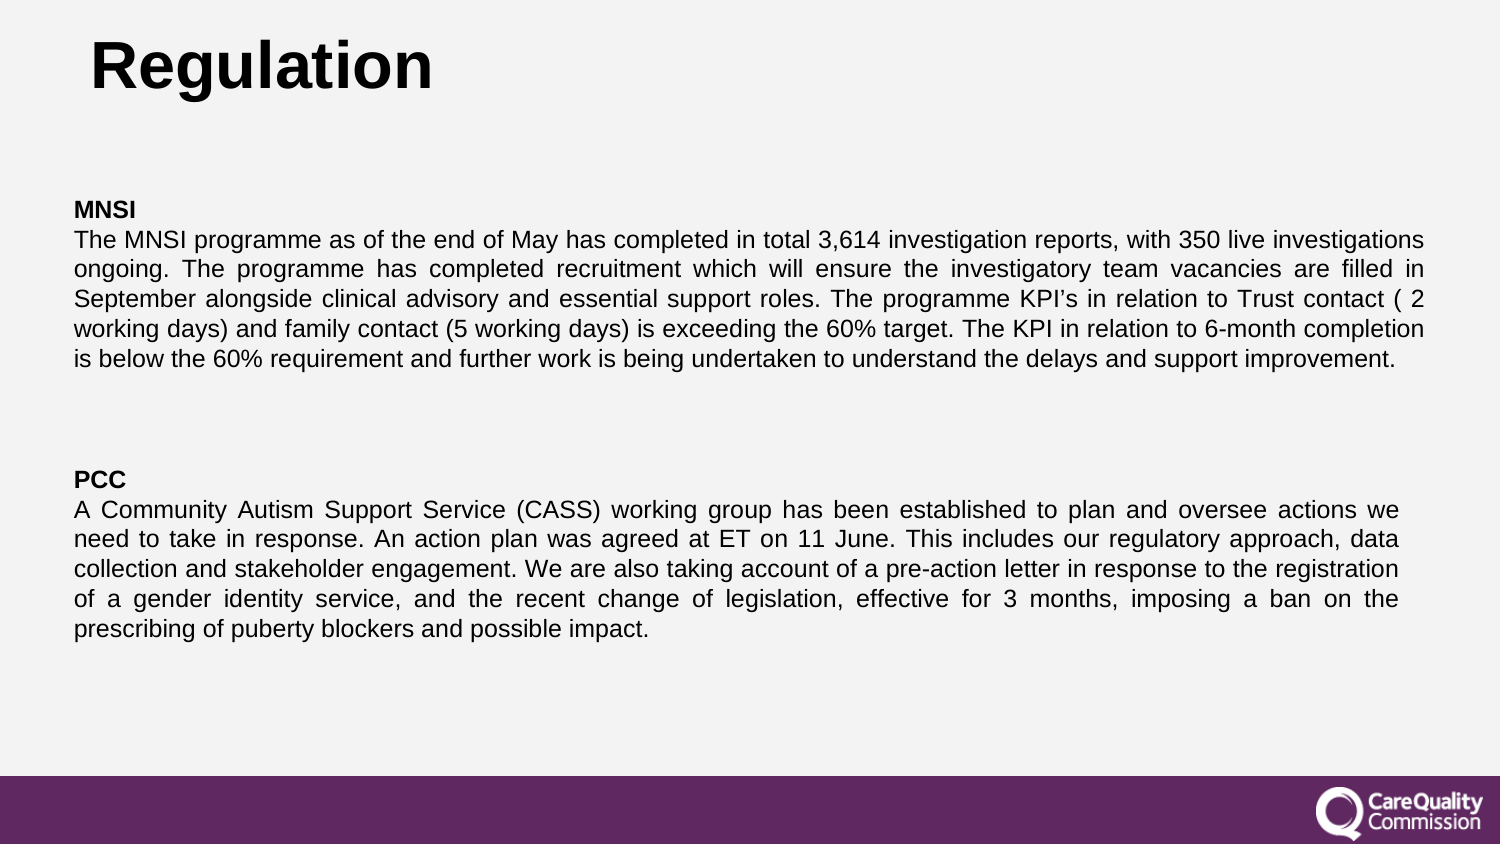

# Regulation
MNSI
The MNSI programme as of the end of May has completed in total 3,614 investigation reports, with 350 live investigations ongoing. The programme has completed recruitment which will ensure the investigatory team vacancies are filled in September alongside clinical advisory and essential support roles. The programme KPI’s in relation to Trust contact ( 2 working days) and family contact (5 working days) is exceeding the 60% target. The KPI in relation to 6-month completion is below the 60% requirement and further work is being undertaken to understand the delays and support improvement.
PCC
A Community Autism Support Service (CASS) working group has been established to plan and oversee actions we need to take in response. An action plan was agreed at ET on 11 June. This includes our regulatory approach, data collection and stakeholder engagement. We are also taking account of a pre-action letter in response to the registration of a gender identity service, and the recent change of legislation, effective for 3 months, imposing a ban on the prescribing of puberty blockers and possible impact.